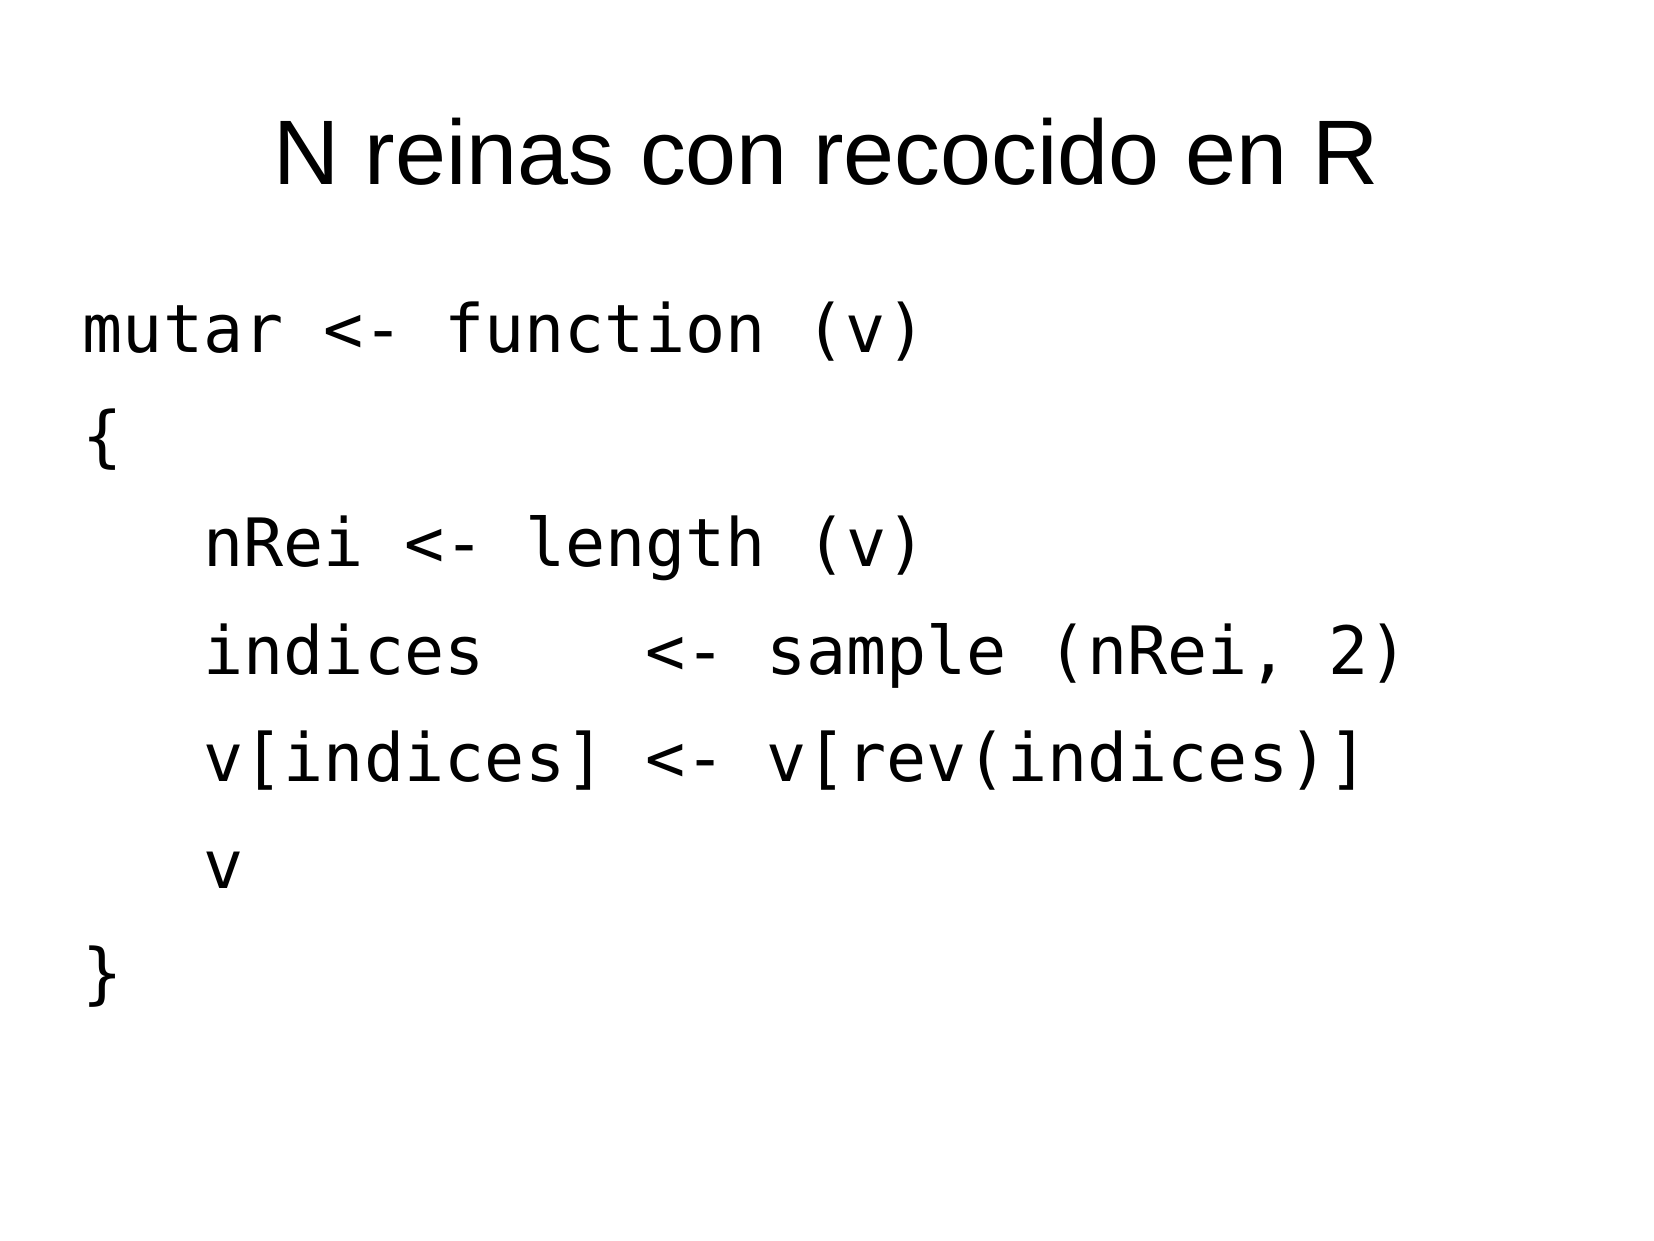

# N reinas con recocido en R
mutar <- function (v)
{
 nRei <- length (v)
 indices <- sample (nRei, 2)
 v[indices] <- v[rev(indices)]
 v
}